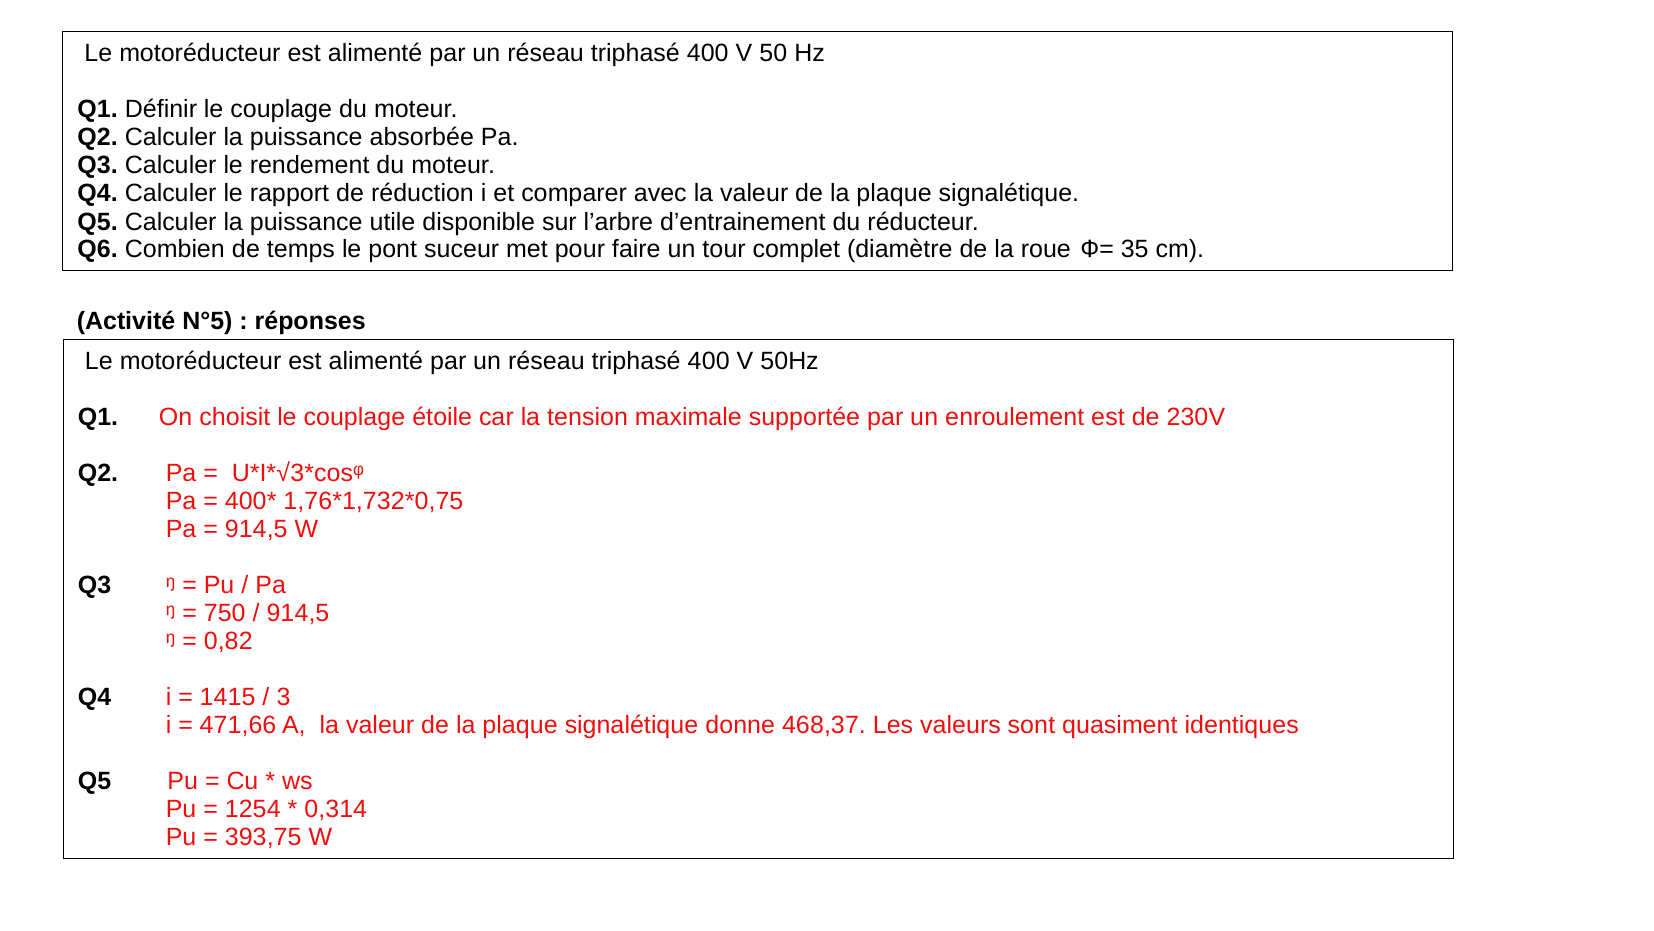

Le motoréducteur est alimenté par un réseau triphasé 400 V 50 Hz
Q1. Définir le couplage du moteur.
Q2. Calculer la puissance absorbée Pa.
Q3. Calculer le rendement du moteur.
Q4. Calculer le rapport de réduction i et comparer avec la valeur de la plaque signalétique.
Q5. Calculer la puissance utile disponible sur l’arbre d’entrainement du réducteur.
Q6. Combien de temps le pont suceur met pour faire un tour complet (diamètre de la roue Ф= 35 cm).
(Activité N°5) : réponses
 Le motoréducteur est alimenté par un réseau triphasé 400 V 50Hz
Q1. 	 On choisit le couplage étoile car la tension maximale supportée par un enroulement est de 230V
Q2.	 Pa = U*I*√3*cosᵠ
 	 Pa = 400* 1,76*1,732*0,75
	 Pa = 914,5 W
Q3 	 ᵑ = Pu / Pa
	 ᵑ = 750 / 914,5
	 ᵑ = 0,82
Q4	 i = 1415 / 3
	 i = 471,66 A, la valeur de la plaque signalétique donne 468,37. Les valeurs sont quasiment identiques
Q5 Pu = Cu * ws
	 Pu = 1254 * 0,314
	 Pu = 393,75 W